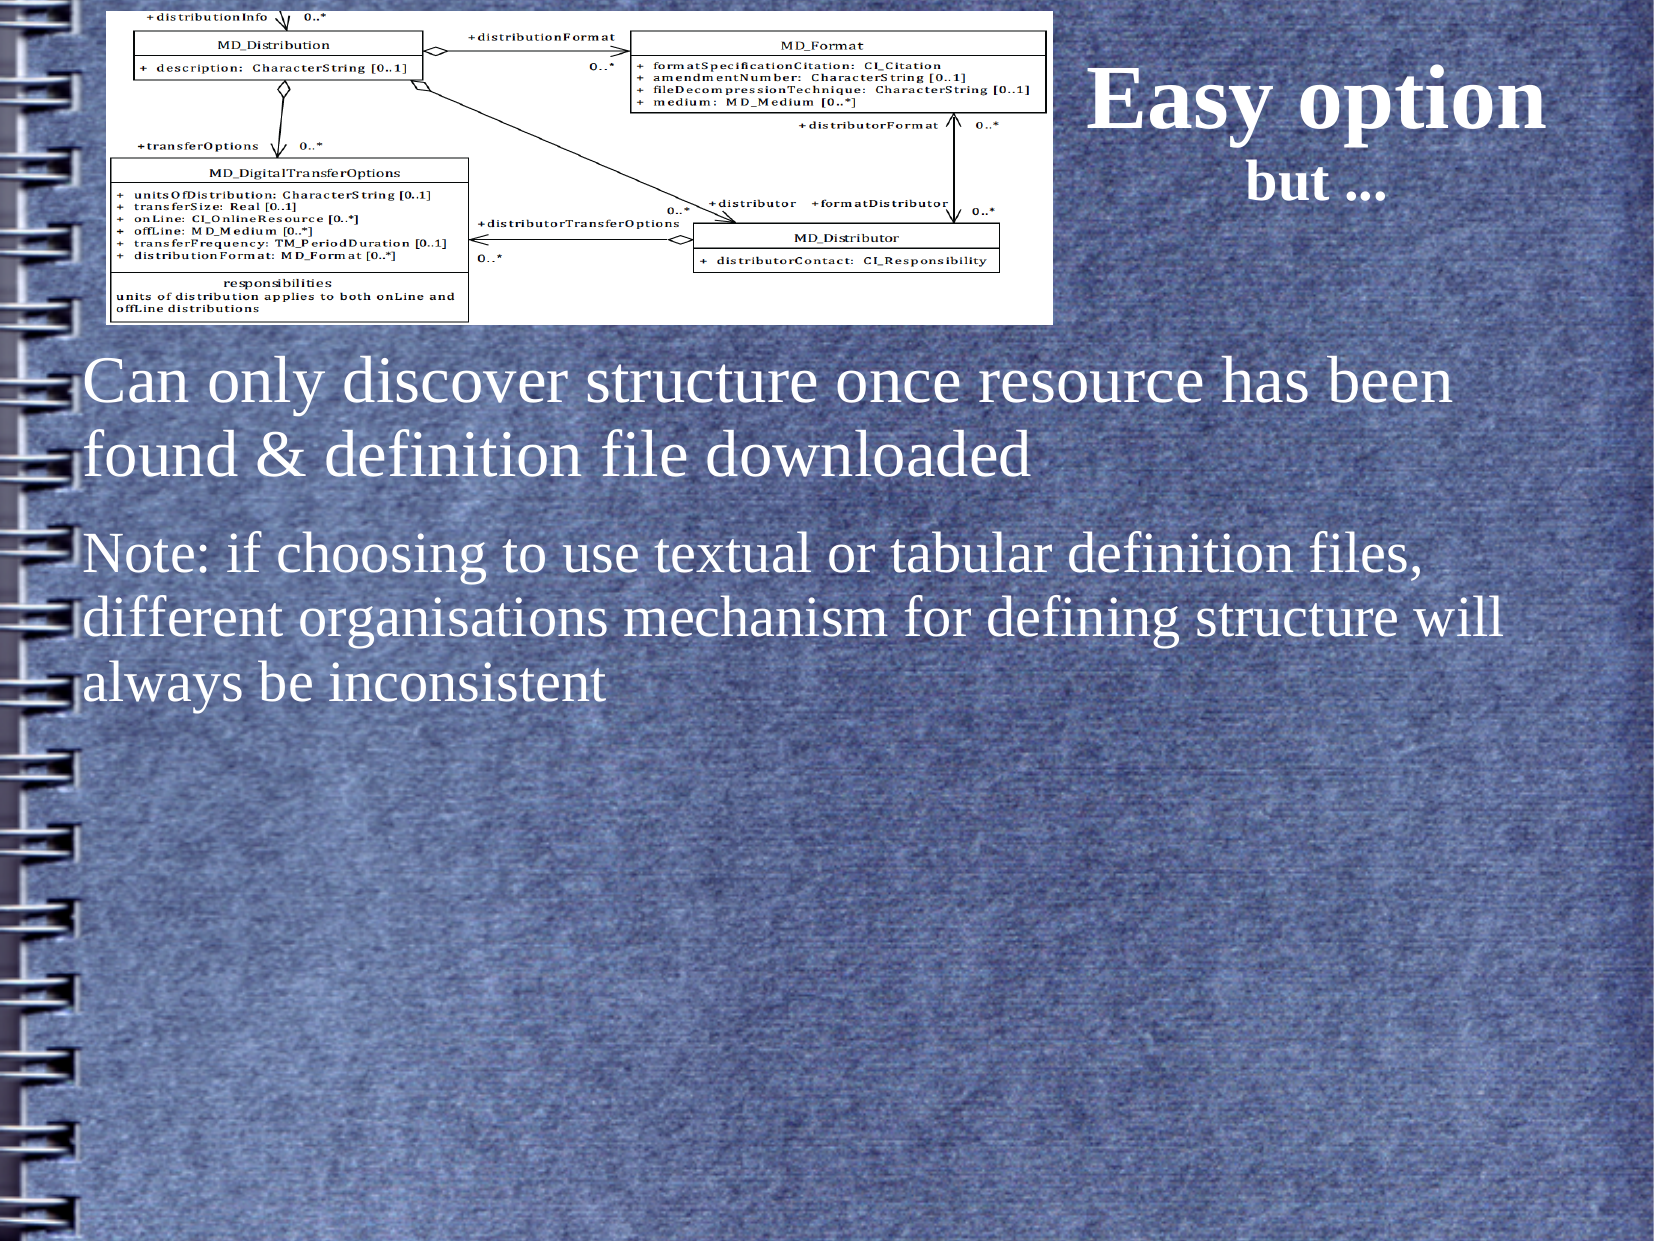

# Easy option but ...
Can only discover structure once resource has been found & definition file downloaded
Note: if choosing to use textual or tabular definition files, different organisations mechanism for defining structure will always be inconsistent